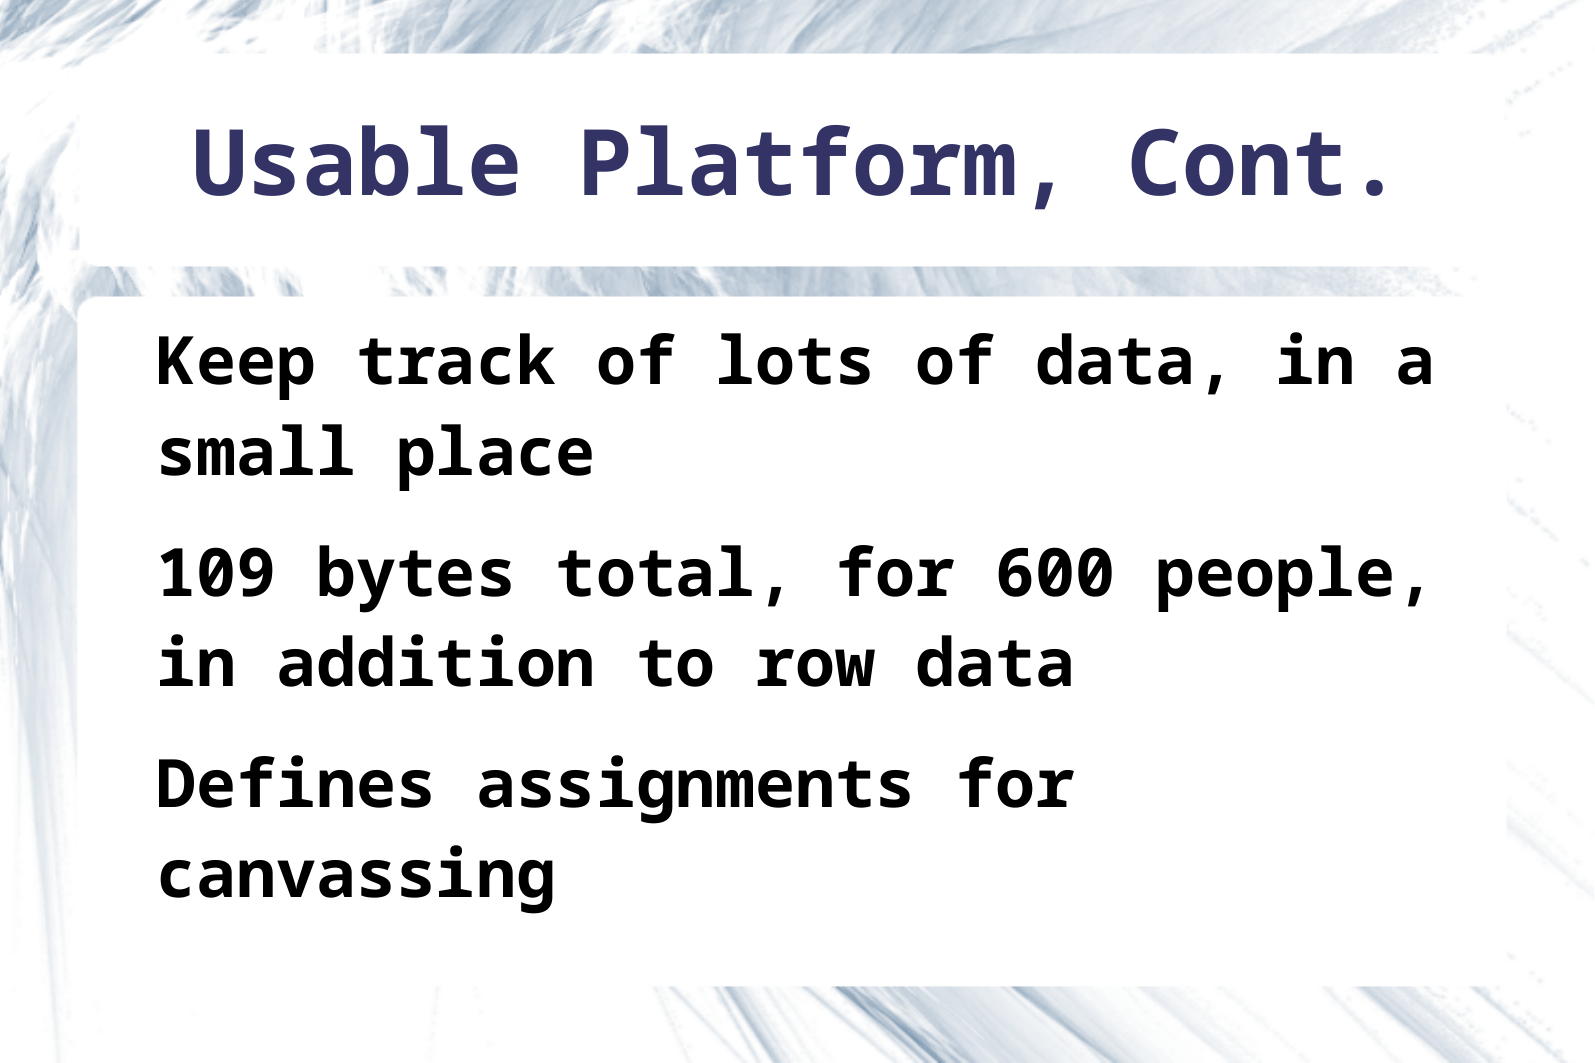

# Usable Platform, Cont.
Keep track of lots of data, in a small place
109 bytes total, for 600 people, in addition to row data
Defines assignments for canvassing